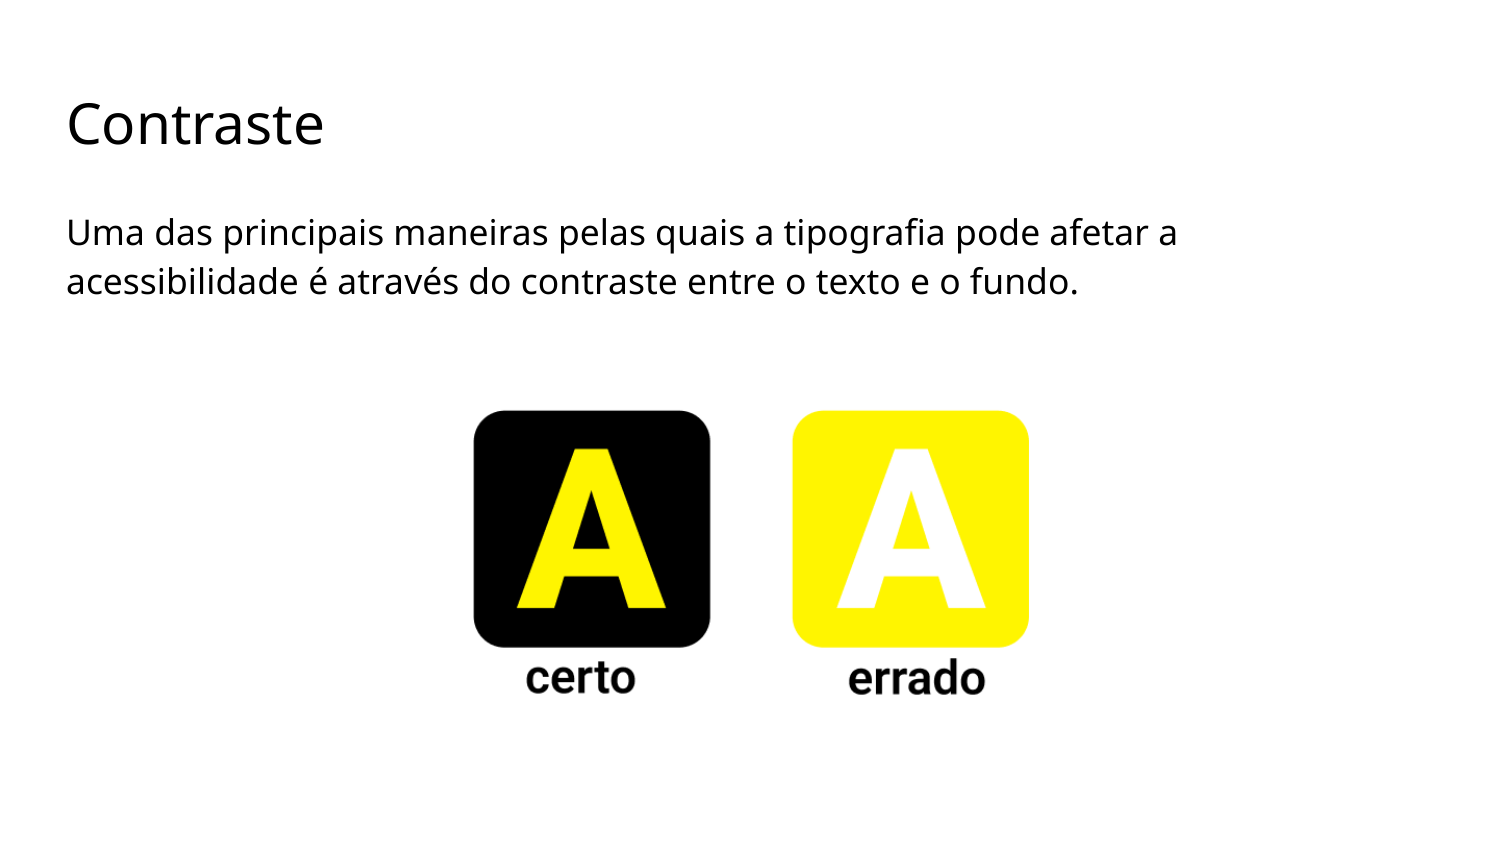

# Contraste
Uma das principais maneiras pelas quais a tipografia pode afetar a acessibilidade é através do contraste entre o texto e o fundo.